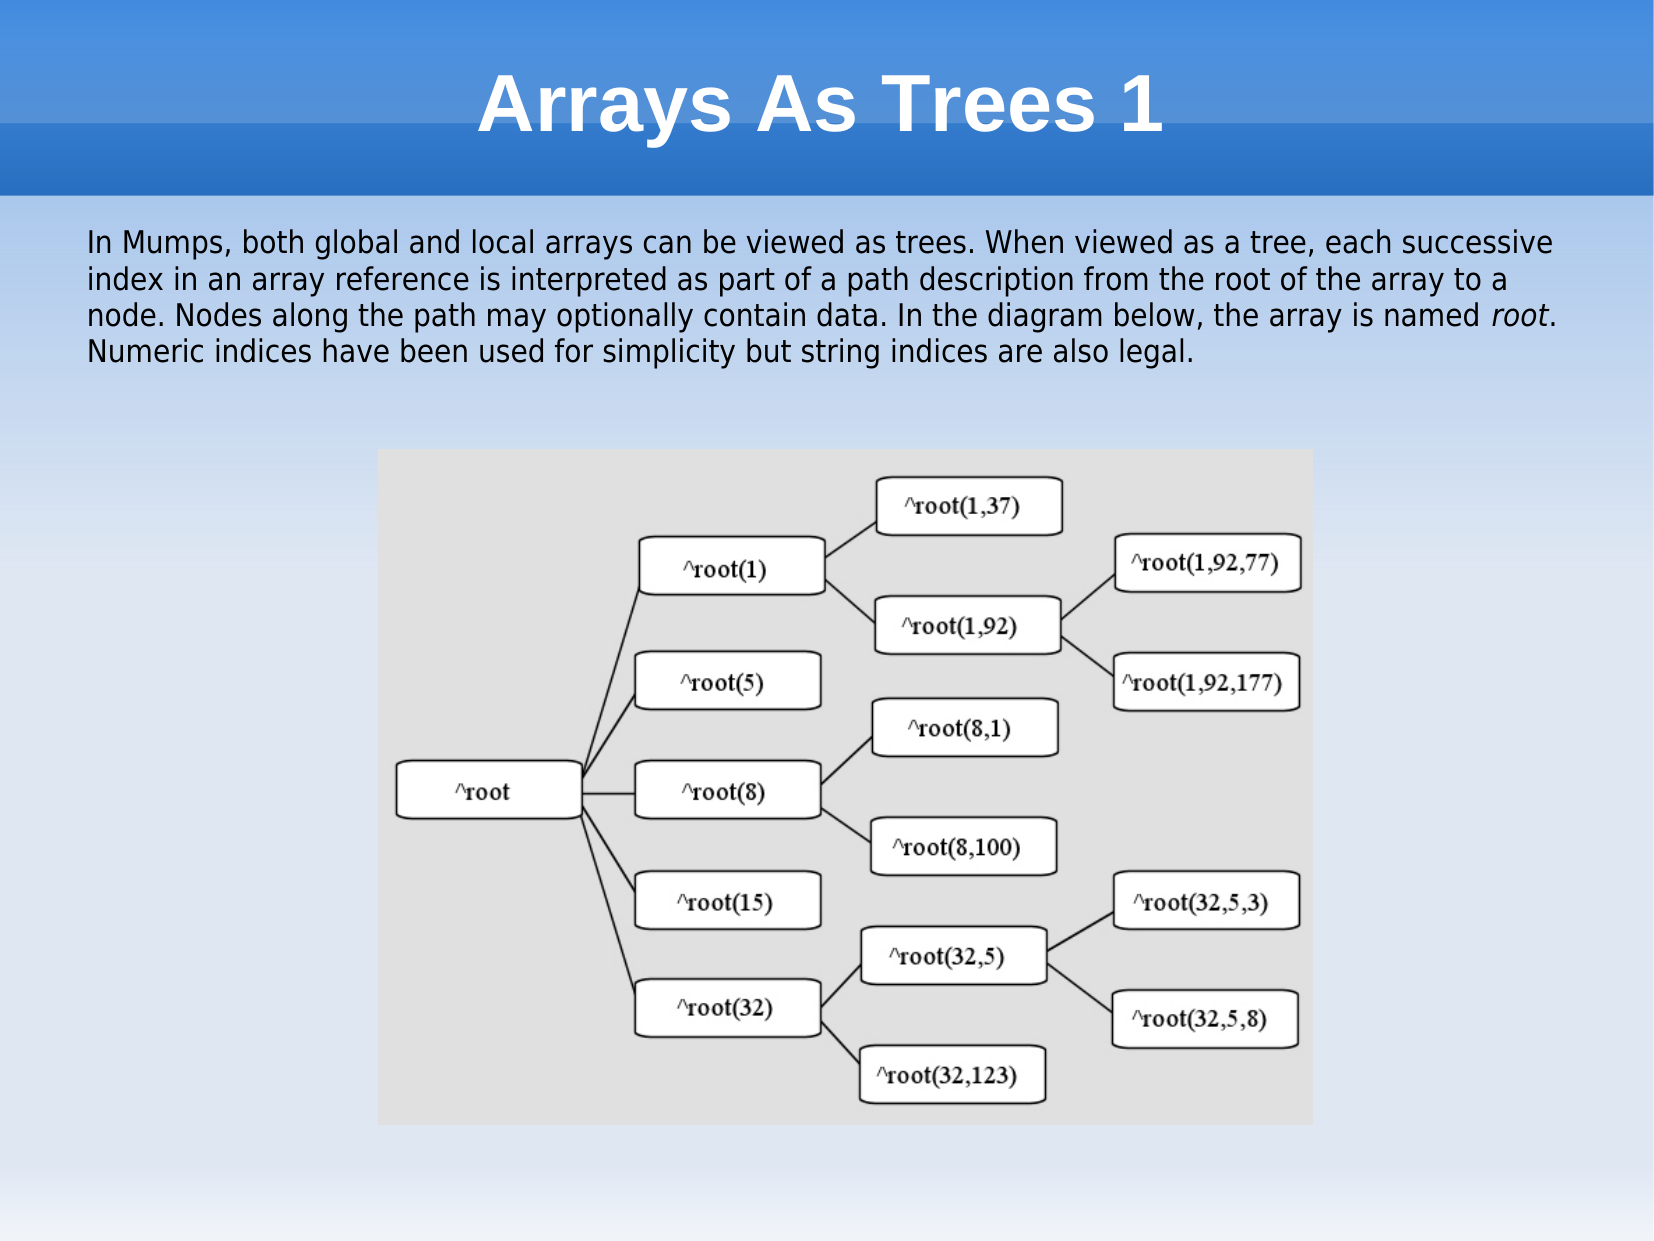

# Arrays As Trees 1
In Mumps, both global and local arrays can be viewed as trees. When viewed as a tree, each successive index in an array reference is interpreted as part of a path description from the root of the array to a node. Nodes along the path may optionally contain data. In the diagram below, the array is named root. Numeric indices have been used for simplicity but string indices are also legal.